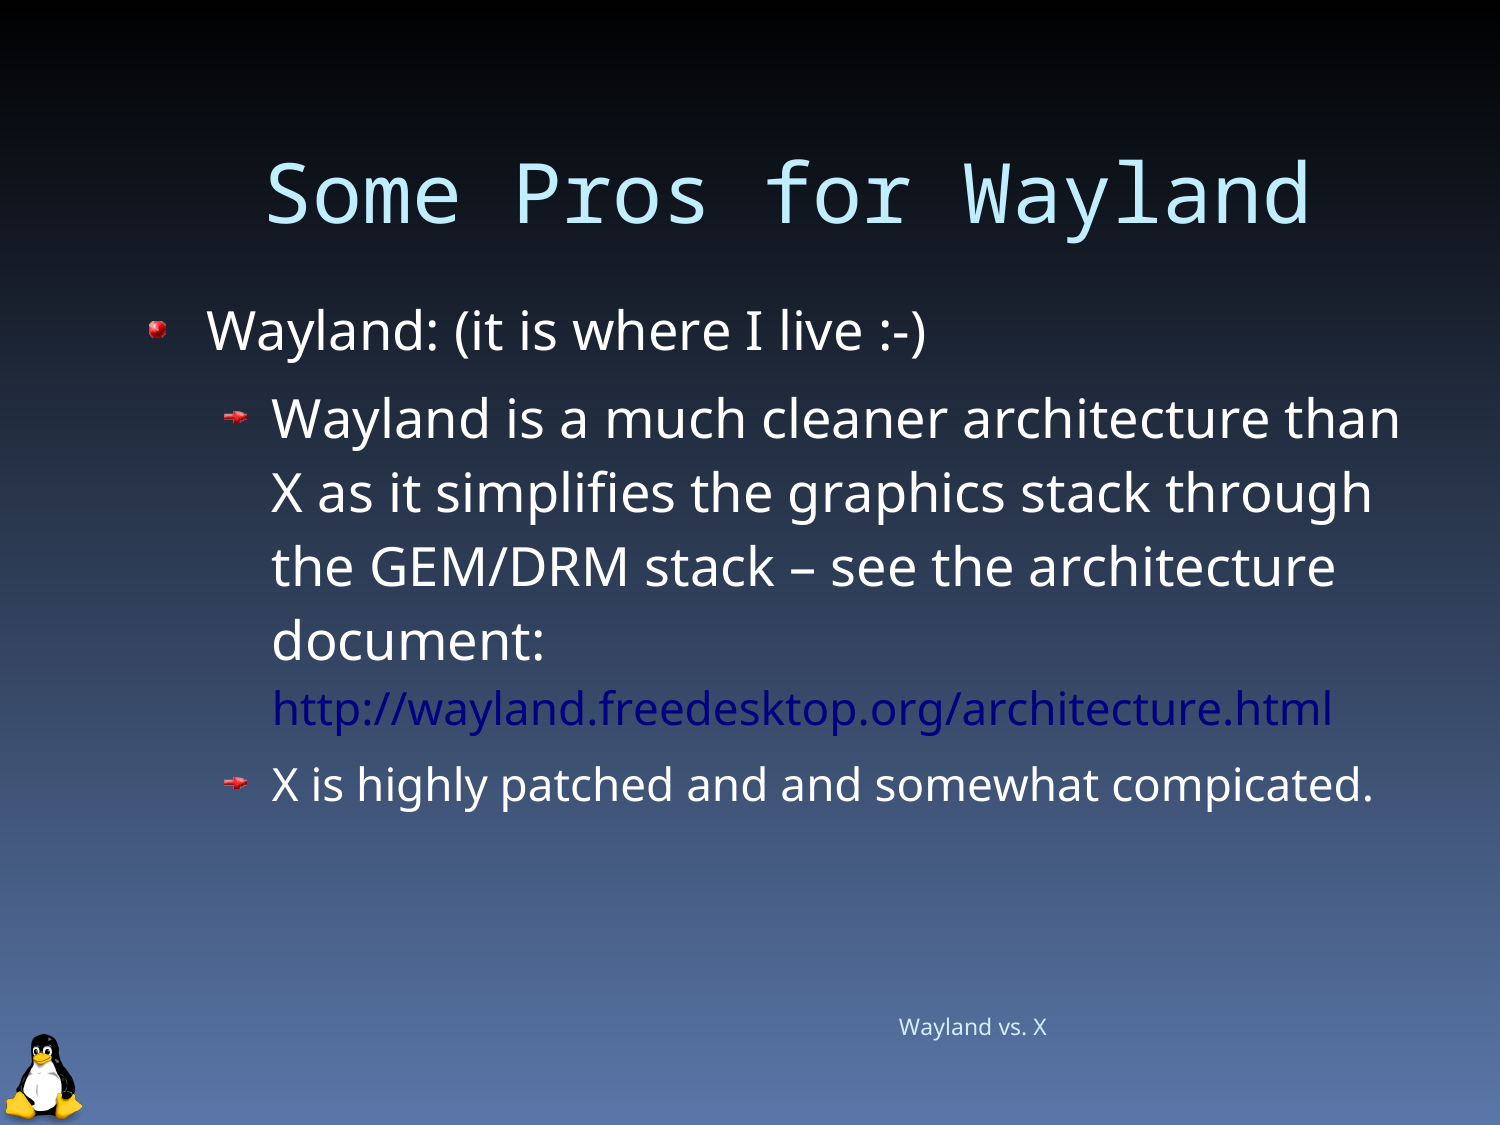

# Some Pros for Wayland
Wayland: (it is where I live :-)
Wayland is a much cleaner architecture than X as it simplifies the graphics stack through the GEM/DRM stack – see the architecture document: http://wayland.freedesktop.org/architecture.html
X is highly patched and and somewhat compicated.
Wayland vs. X